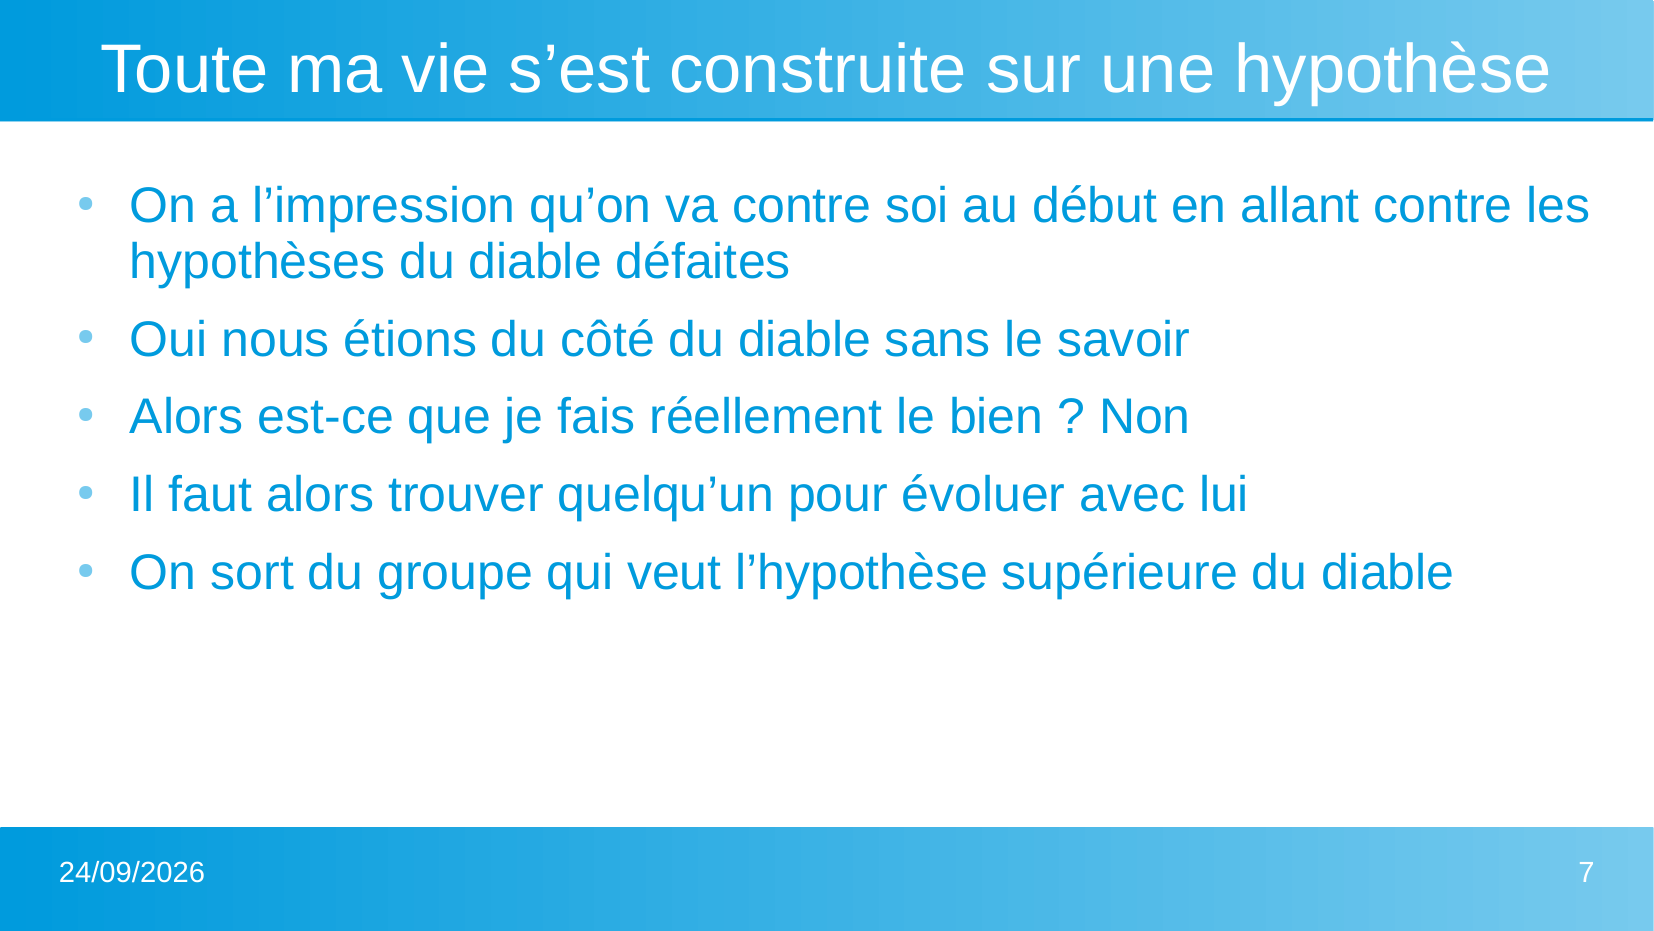

# Toute ma vie s’est construite sur une hypothèse
On a l’impression qu’on va contre soi au début en allant contre les hypothèses du diable défaites
Oui nous étions du côté du diable sans le savoir
Alors est-ce que je fais réellement le bien ? Non
Il faut alors trouver quelqu’un pour évoluer avec lui
On sort du groupe qui veut l’hypothèse supérieure du diable
7